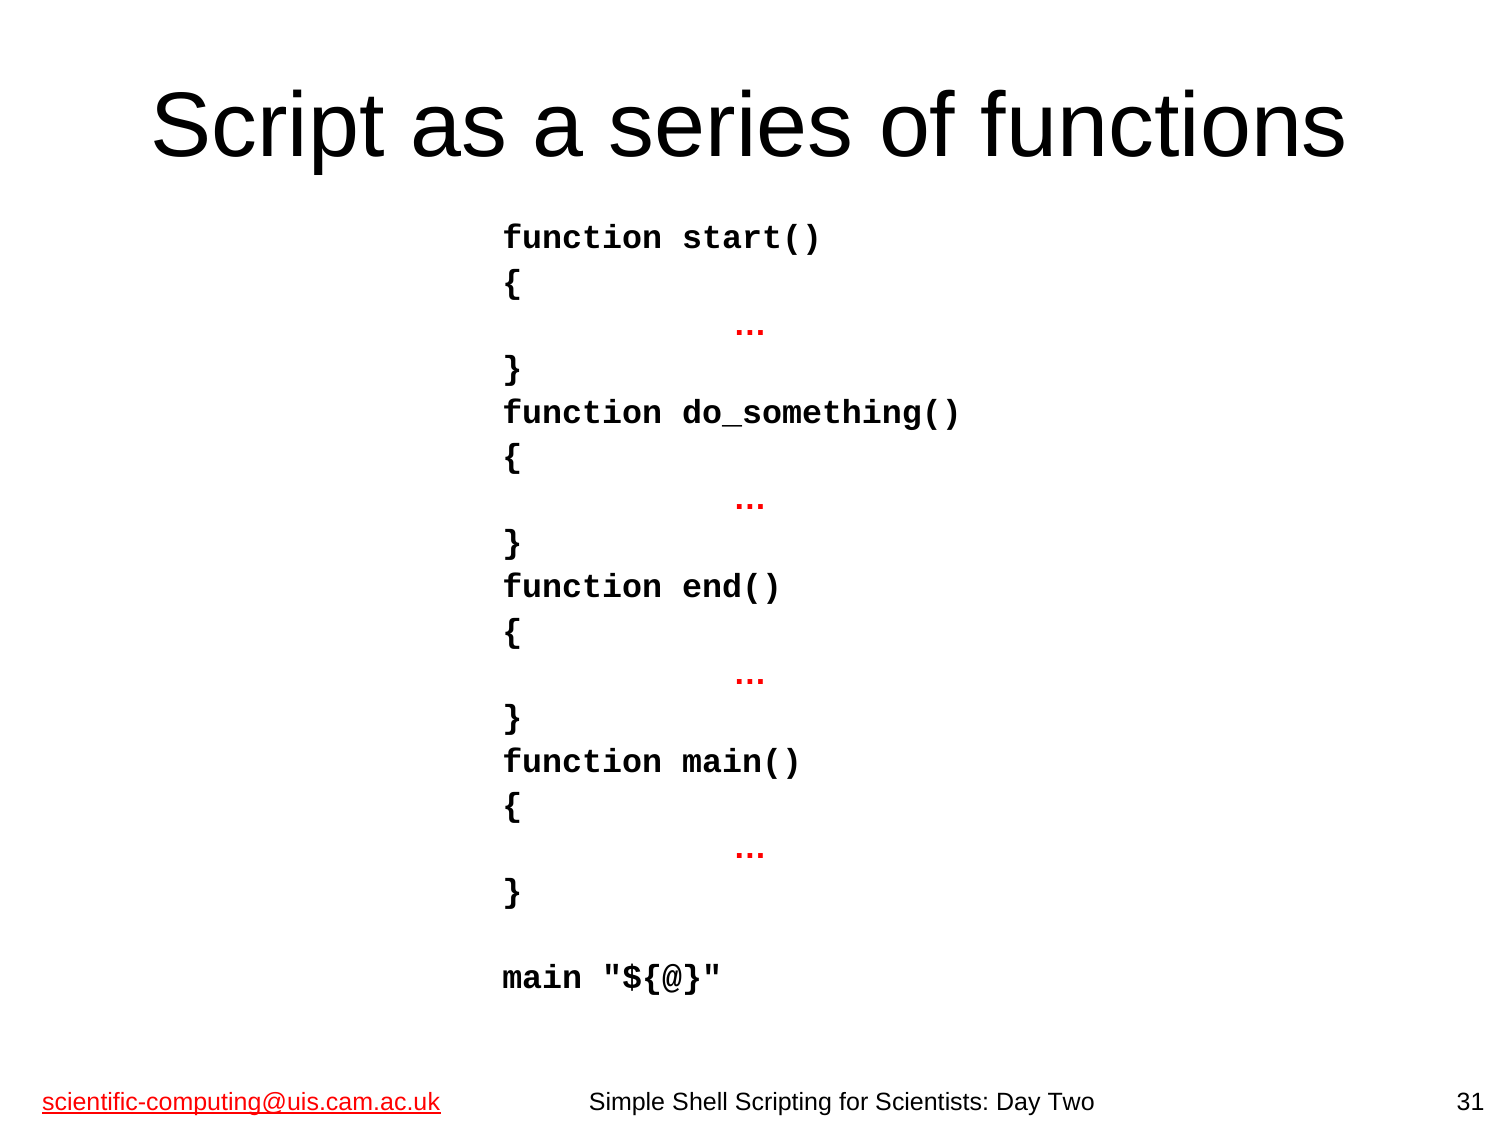

# Script as a series of functions
				function start()
				{
…
				}
				function do_something()
				{
…
				}
				function end()
				{
…
				}
				function main()
				{
…
				}
				main "${@}"
escience-support@ucs.cam.ac.uk	Simple Shell Scripting for Scientists: Day Two
31